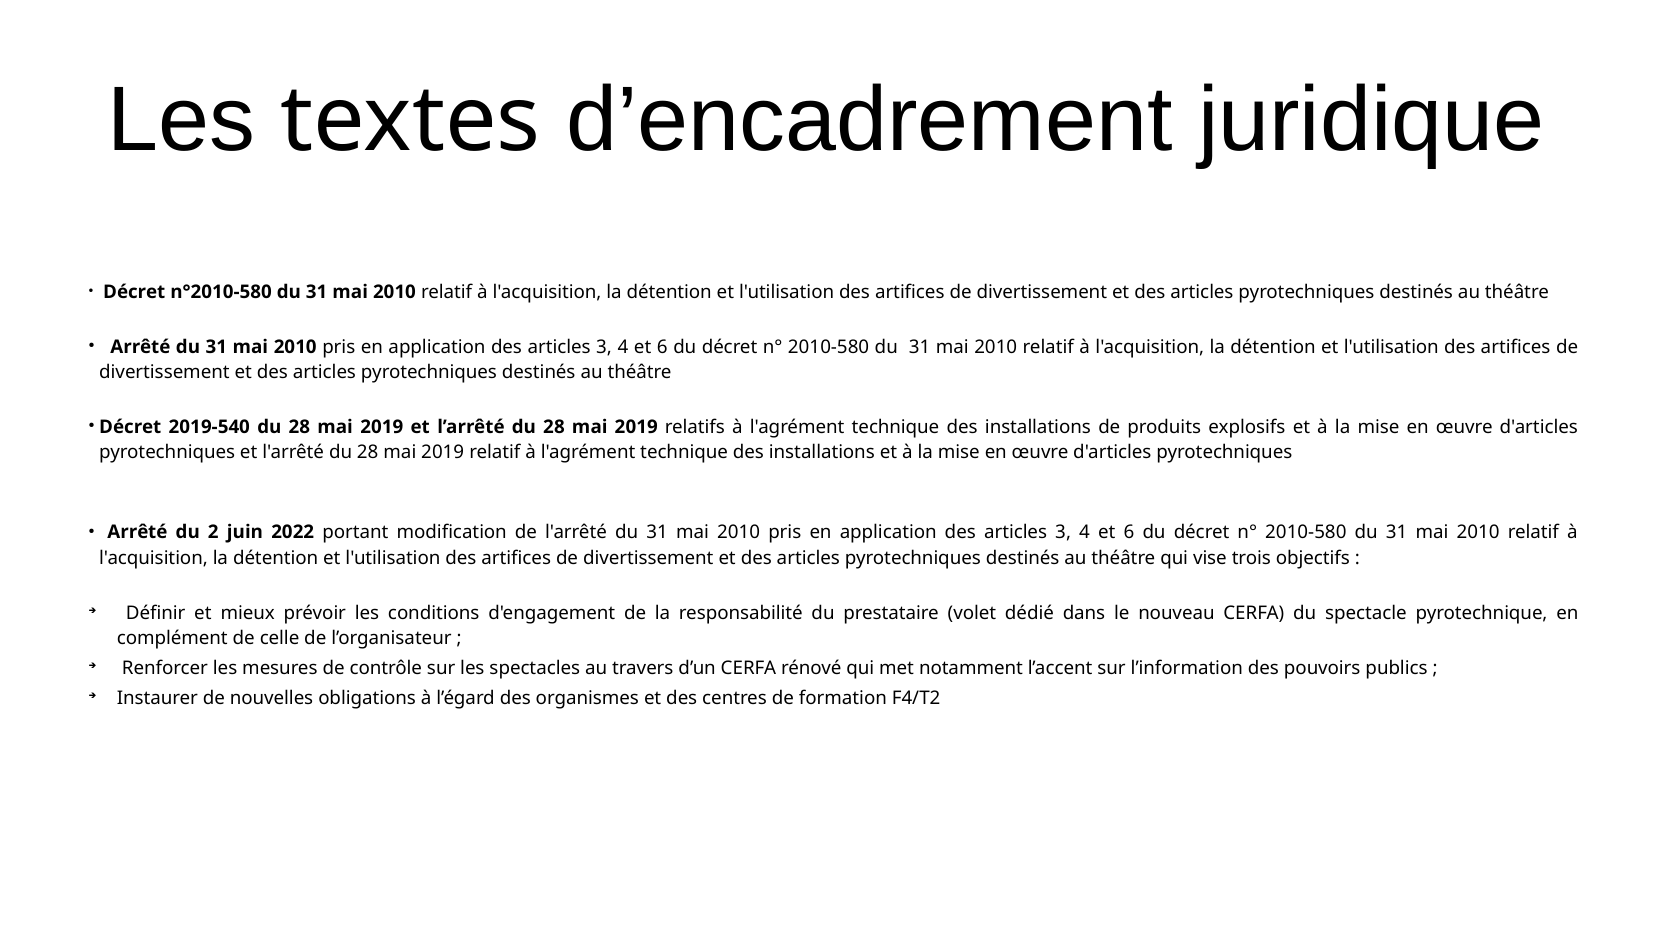

# Les textes d’encadrement juridique
 Décret n°2010-580 du 31 mai 2010 relatif à l'acquisition, la détention et l'utilisation des artifices de divertissement et des articles pyrotechniques destinés au théâtre
 Arrêté du 31 mai 2010 pris en application des articles 3, 4 et 6 du décret n° 2010-580 du 31 mai 2010 relatif à l'acquisition, la détention et l'utilisation des artifices de divertissement et des articles pyrotechniques destinés au théâtre
Décret 2019-540 du 28 mai 2019 et l’arrêté du 28 mai 2019 relatifs à l'agrément technique des installations de produits explosifs et à la mise en œuvre d'articles pyrotechniques et l'arrêté du 28 mai 2019 relatif à l'agrément technique des installations et à la mise en œuvre d'articles pyrotechniques
 Arrêté du 2 juin 2022 portant modification de l'arrêté du 31 mai 2010 pris en application des articles 3, 4 et 6 du décret n° 2010-580 du 31 mai 2010 relatif à l'acquisition, la détention et l'utilisation des artifices de divertissement et des articles pyrotechniques destinés au théâtre qui vise trois objectifs :
 Définir et mieux prévoir les conditions d'engagement de la responsabilité du prestataire (volet dédié dans le nouveau CERFA) du spectacle pyrotechnique, en complément de celle de l’organisateur ;
 Renforcer les mesures de contrôle sur les spectacles au travers d’un CERFA rénové qui met notamment l’accent sur l’information des pouvoirs publics ;
Instaurer de nouvelles obligations à l’égard des organismes et des centres de formation F4/T2